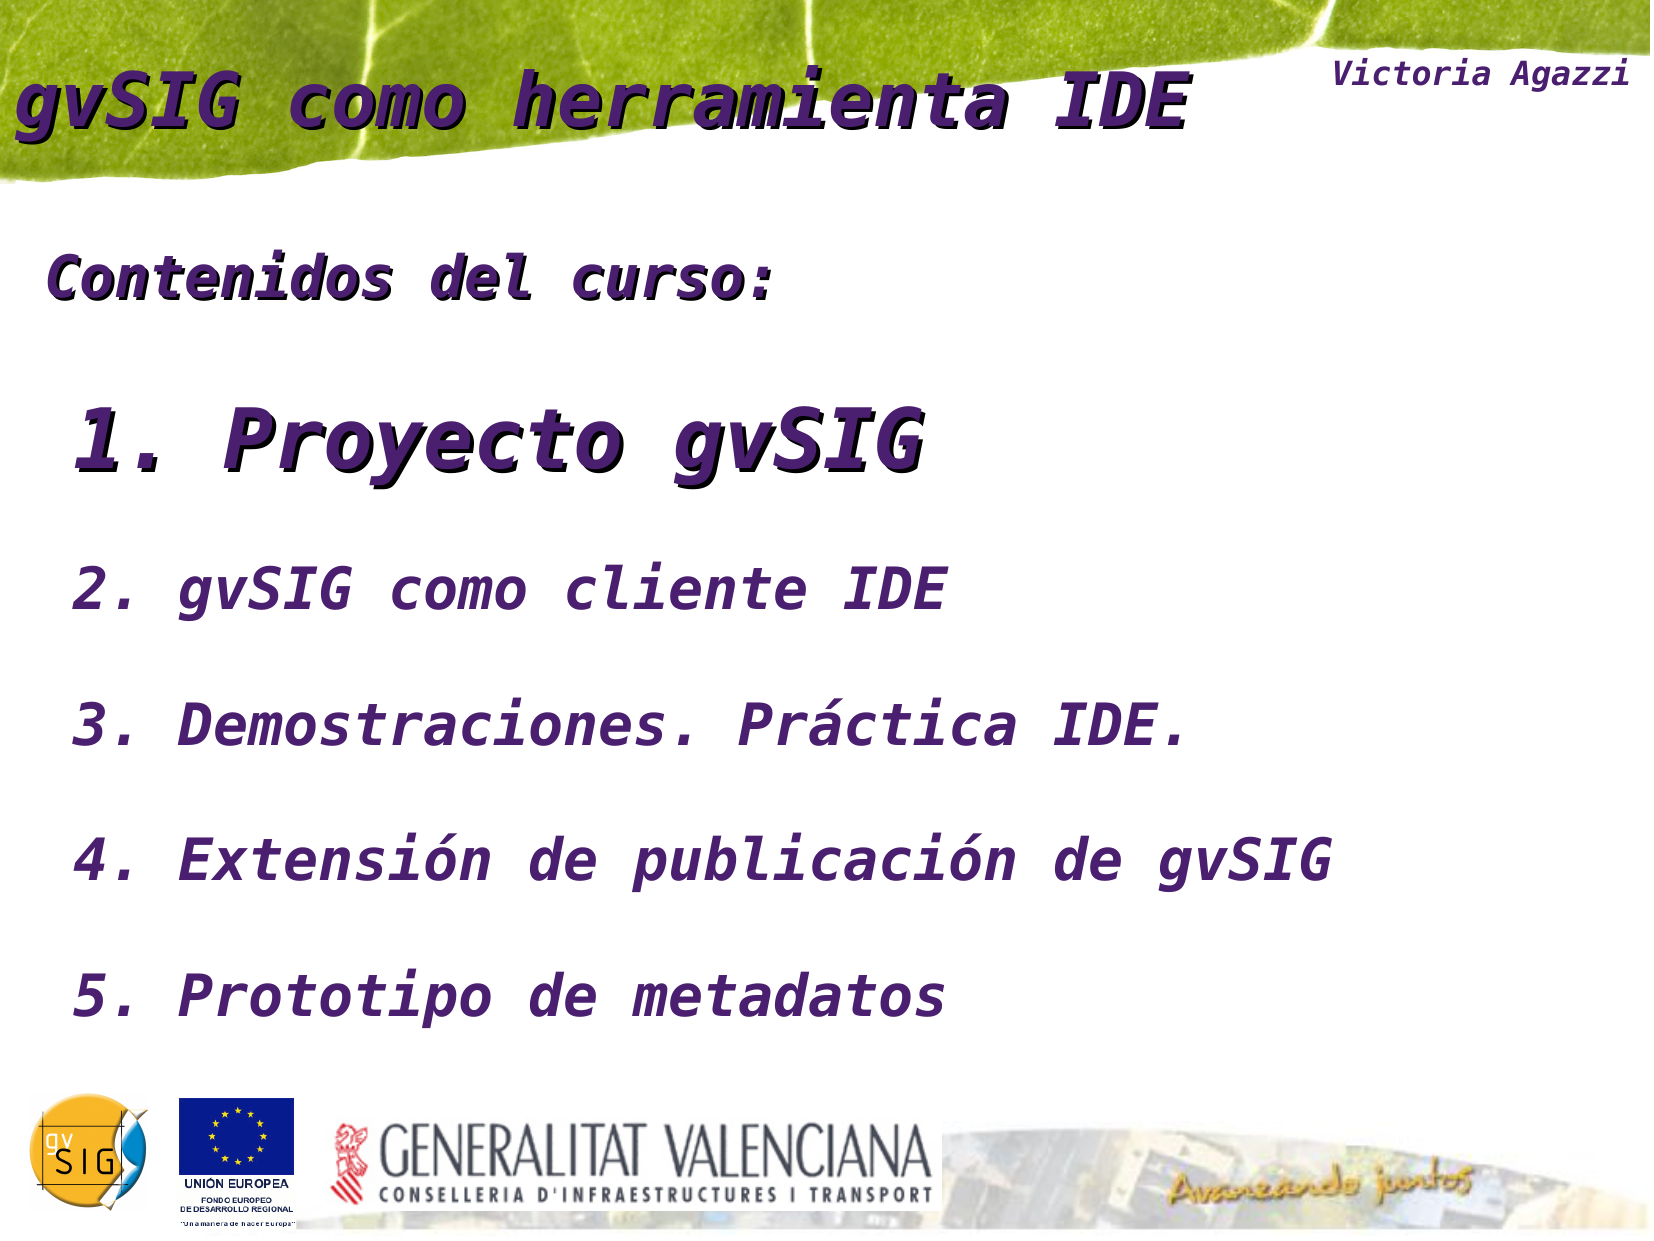

gvSIG como herramienta IDE
Victoria Agazzi
Contenidos del curso:
1. Proyecto gvSIG
2. gvSIG como cliente IDE
3. Demostraciones. Práctica IDE.
4. Extensión de publicación de gvSIG
5. Prototipo de metadatos